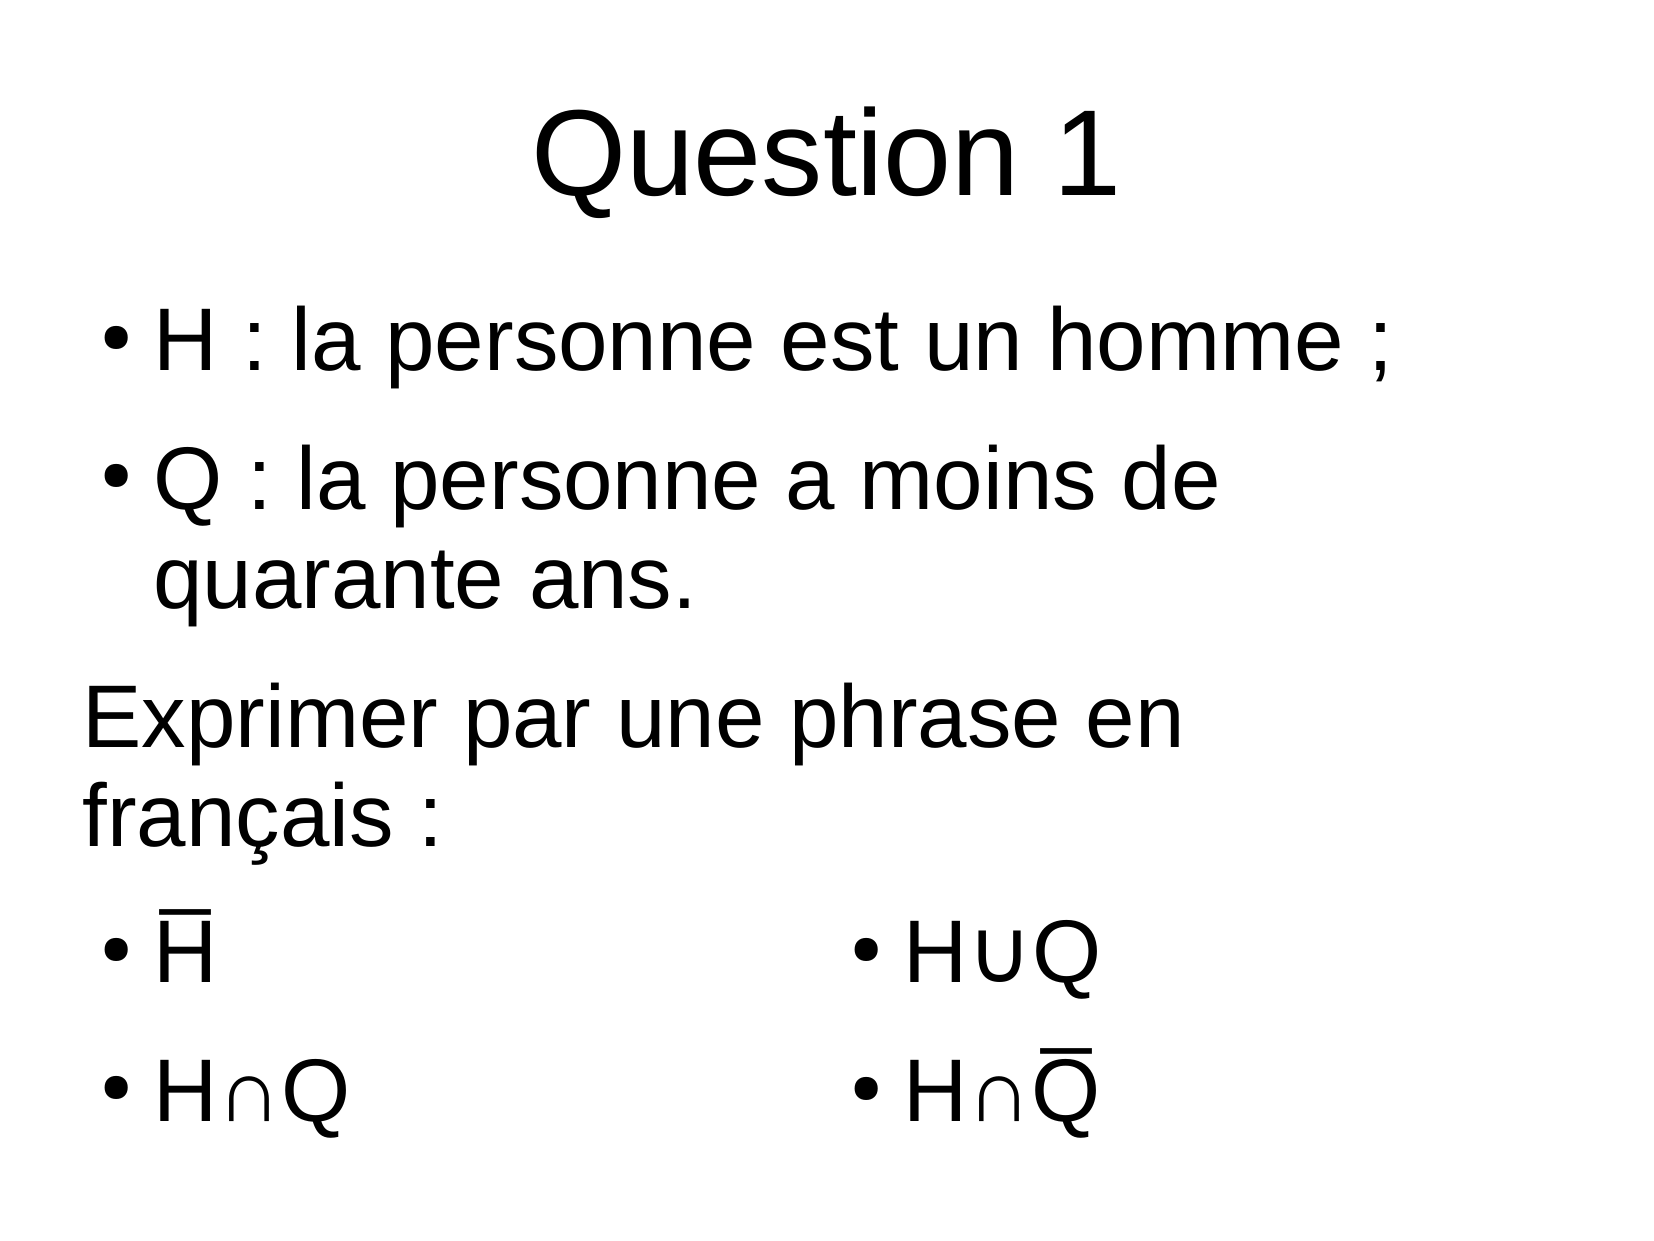

# Question 1
H : la personne est un homme ;
Q : la personne a moins de quarante ans.
Exprimer par une phrase en français :
H̅
H∩Q
H∪Q
H∩Q̅